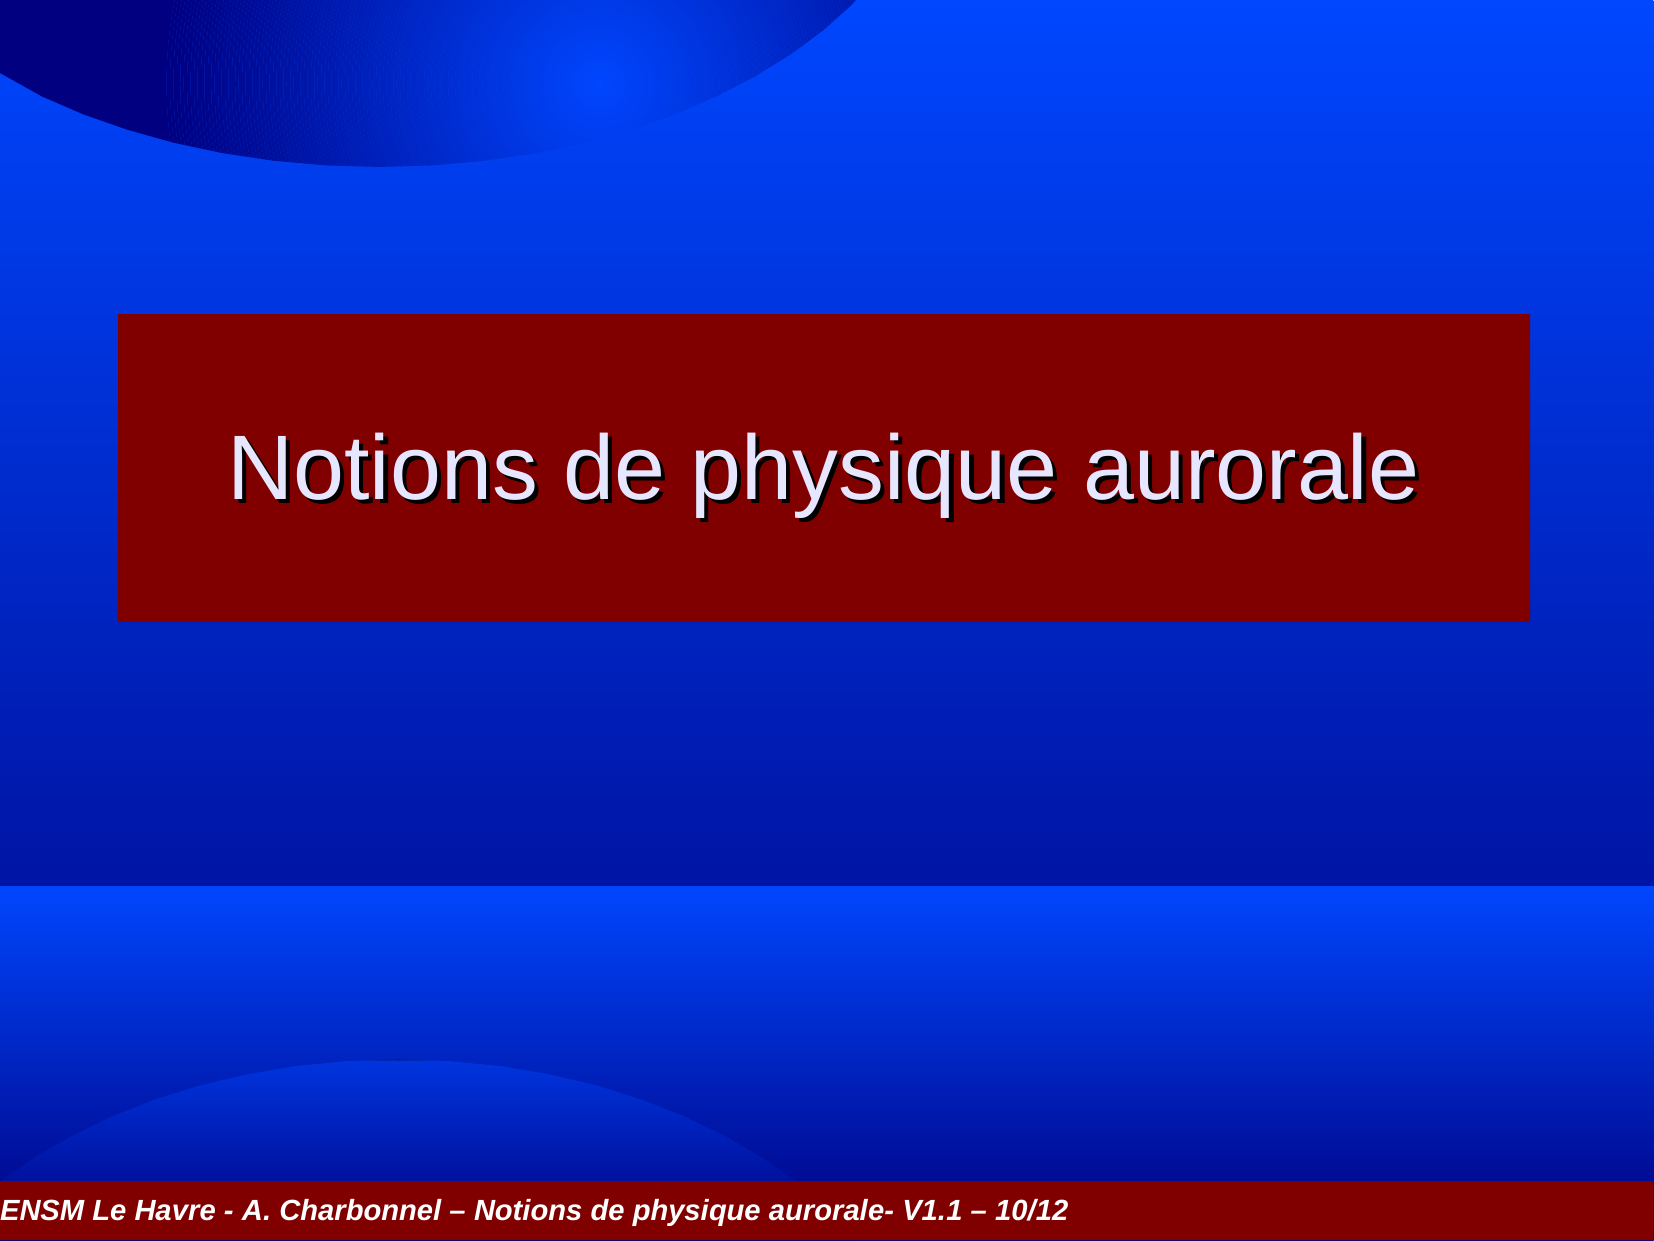

# Notions de physique aurorale
 ENMM Le Havre - A. Charbonnel – Présentation des TP Navigation & Météorologie O13 - V1.0 - 20/09
ENSM Le Havre - A. Charbonnel – Notions de physique aurorale- V1.1 – 10/12